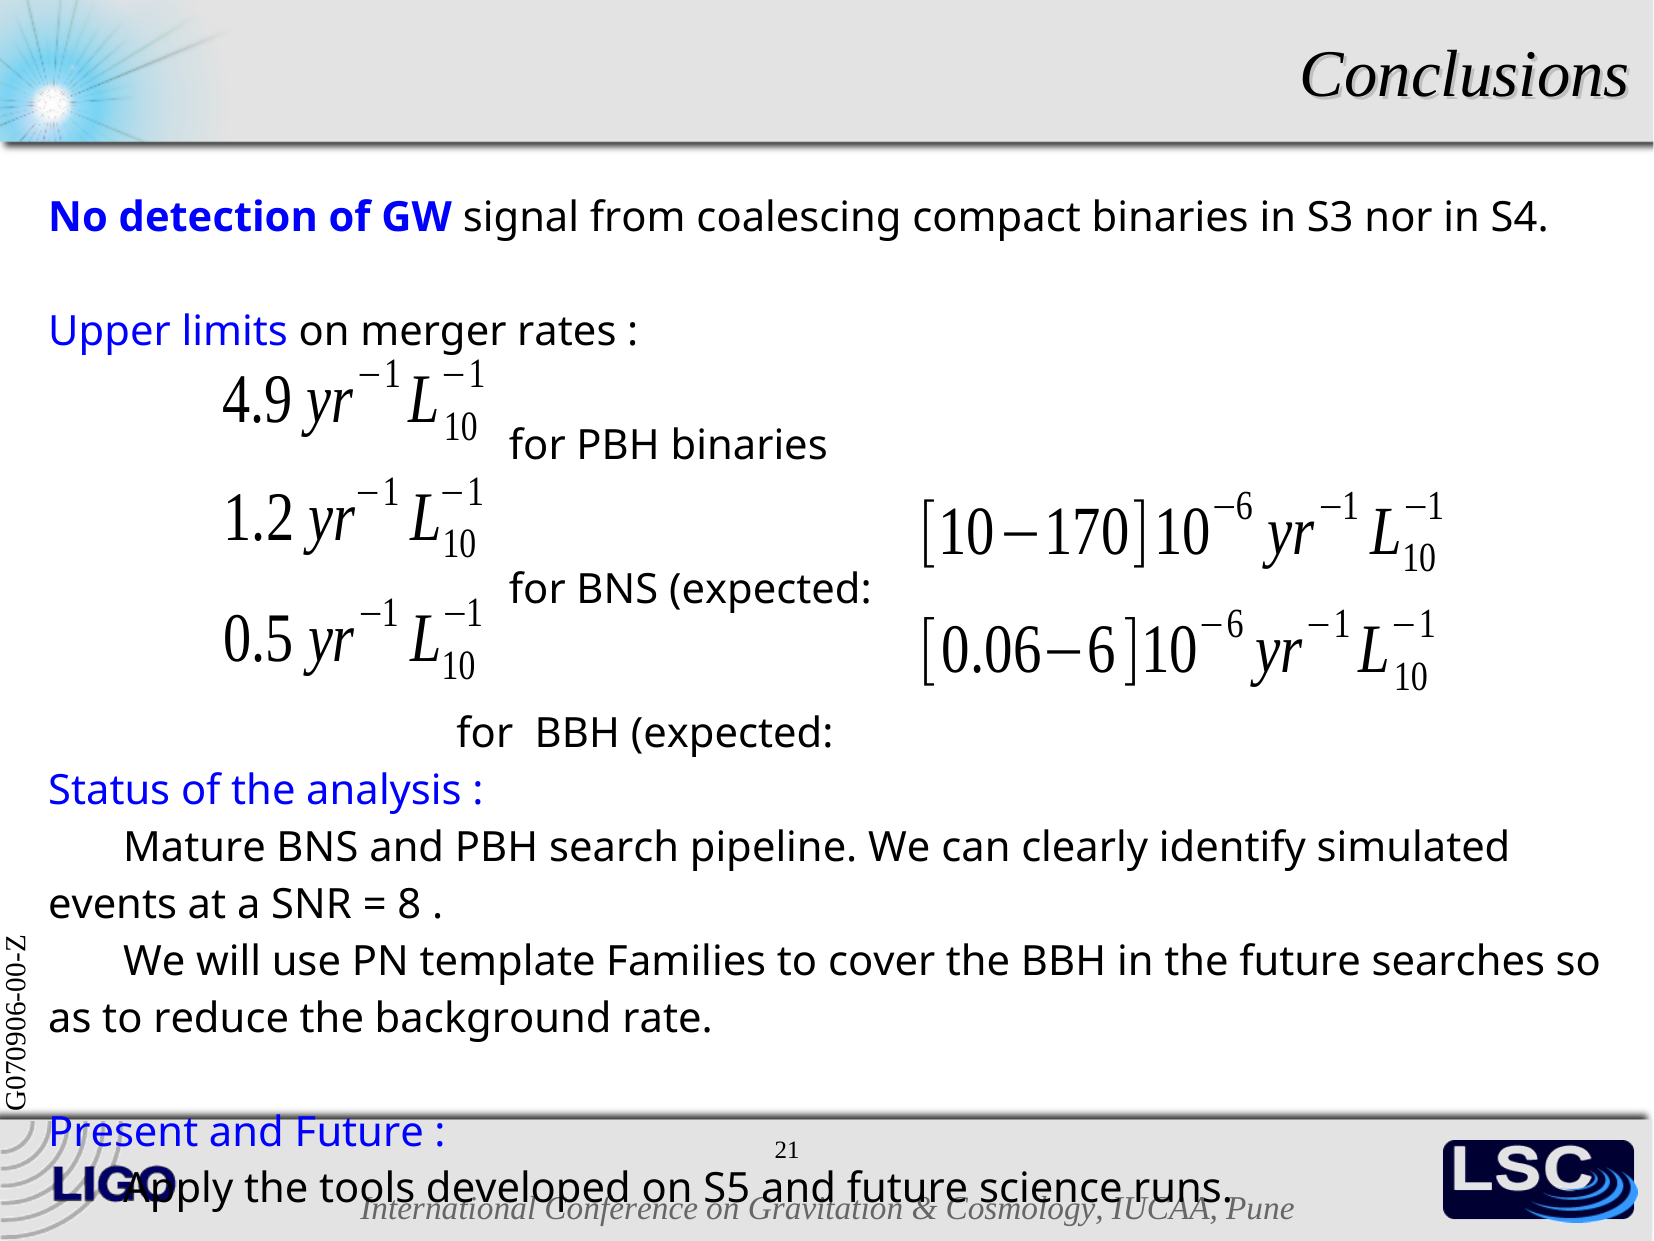

# Conclusions
No detection of GW signal from coalescing compact binaries in S3 nor in S4.
Upper limits on merger rates :
						 for PBH binaries
						 for BNS (expected:
	 for BBH (expected:
Status of the analysis :
	Mature BNS and PBH search pipeline. We can clearly identify simulated events at a SNR = 8 .
	We will use PN template Families to cover the BBH in the future searches so as to reduce the background rate.
Present and Future :
	Apply the tools developed on S5 and future science runs.